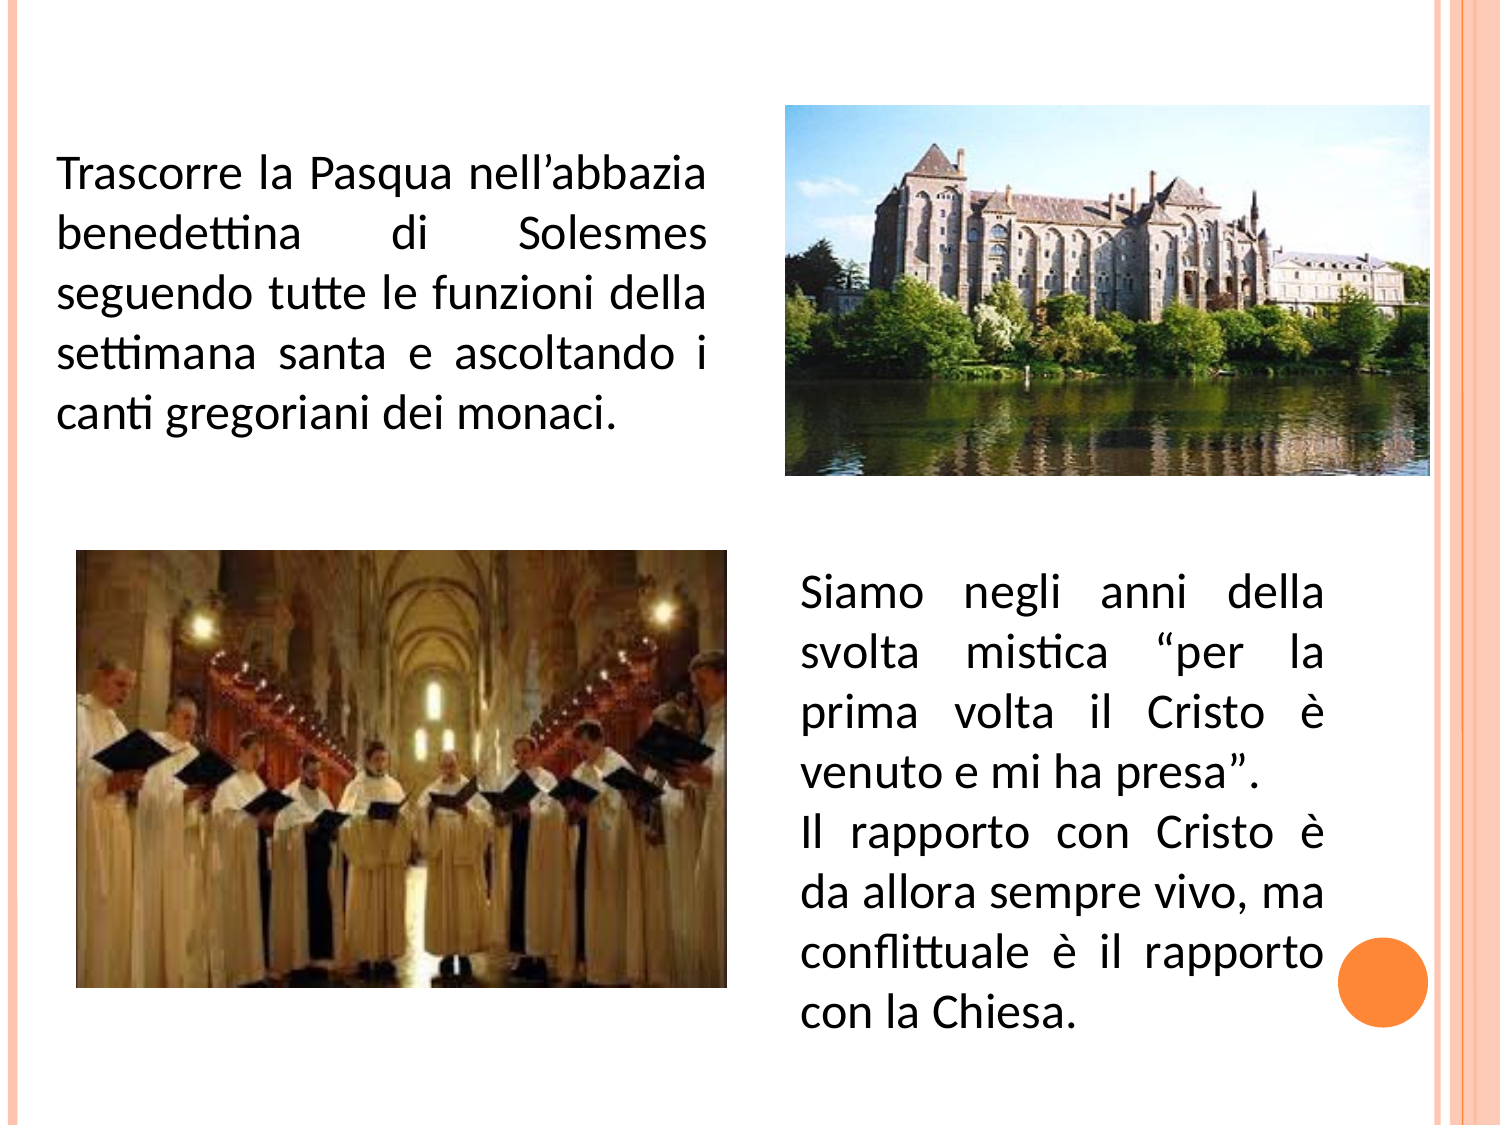

Trascorre la Pasqua nell’abbazia benedettina di Solesmes seguendo tutte le funzioni della settimana santa e ascoltando i canti gregoriani dei monaci.
Siamo negli anni della svolta mistica “per la prima volta il Cristo è venuto e mi ha presa”.
Il rapporto con Cristo è da allora sempre vivo, ma conflittuale è il rapporto con la Chiesa.